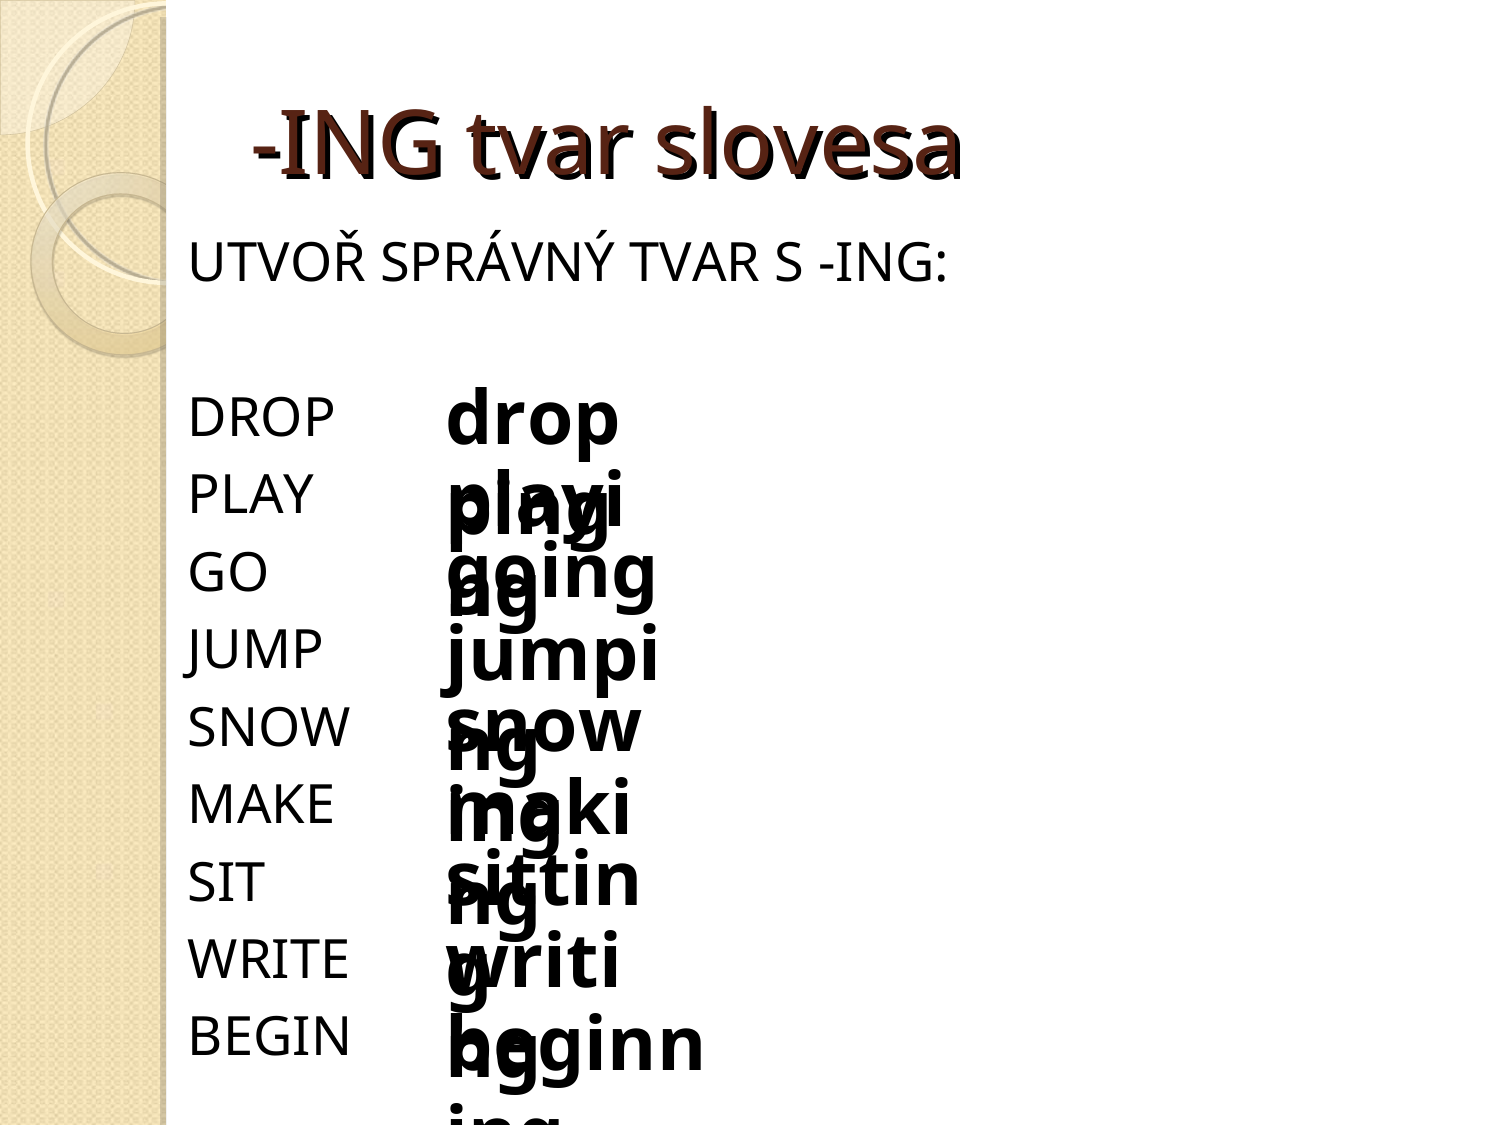

# -ING tvar slovesa
UTVOŘ SPRÁVNÝ TVAR S -ING:
DROP
PLAY
GO
JUMP
SNOW
MAKE
SIT
WRITE
BEGIN
dropping
playing
going
jumping
snowing
making
sitting
writing
beginning